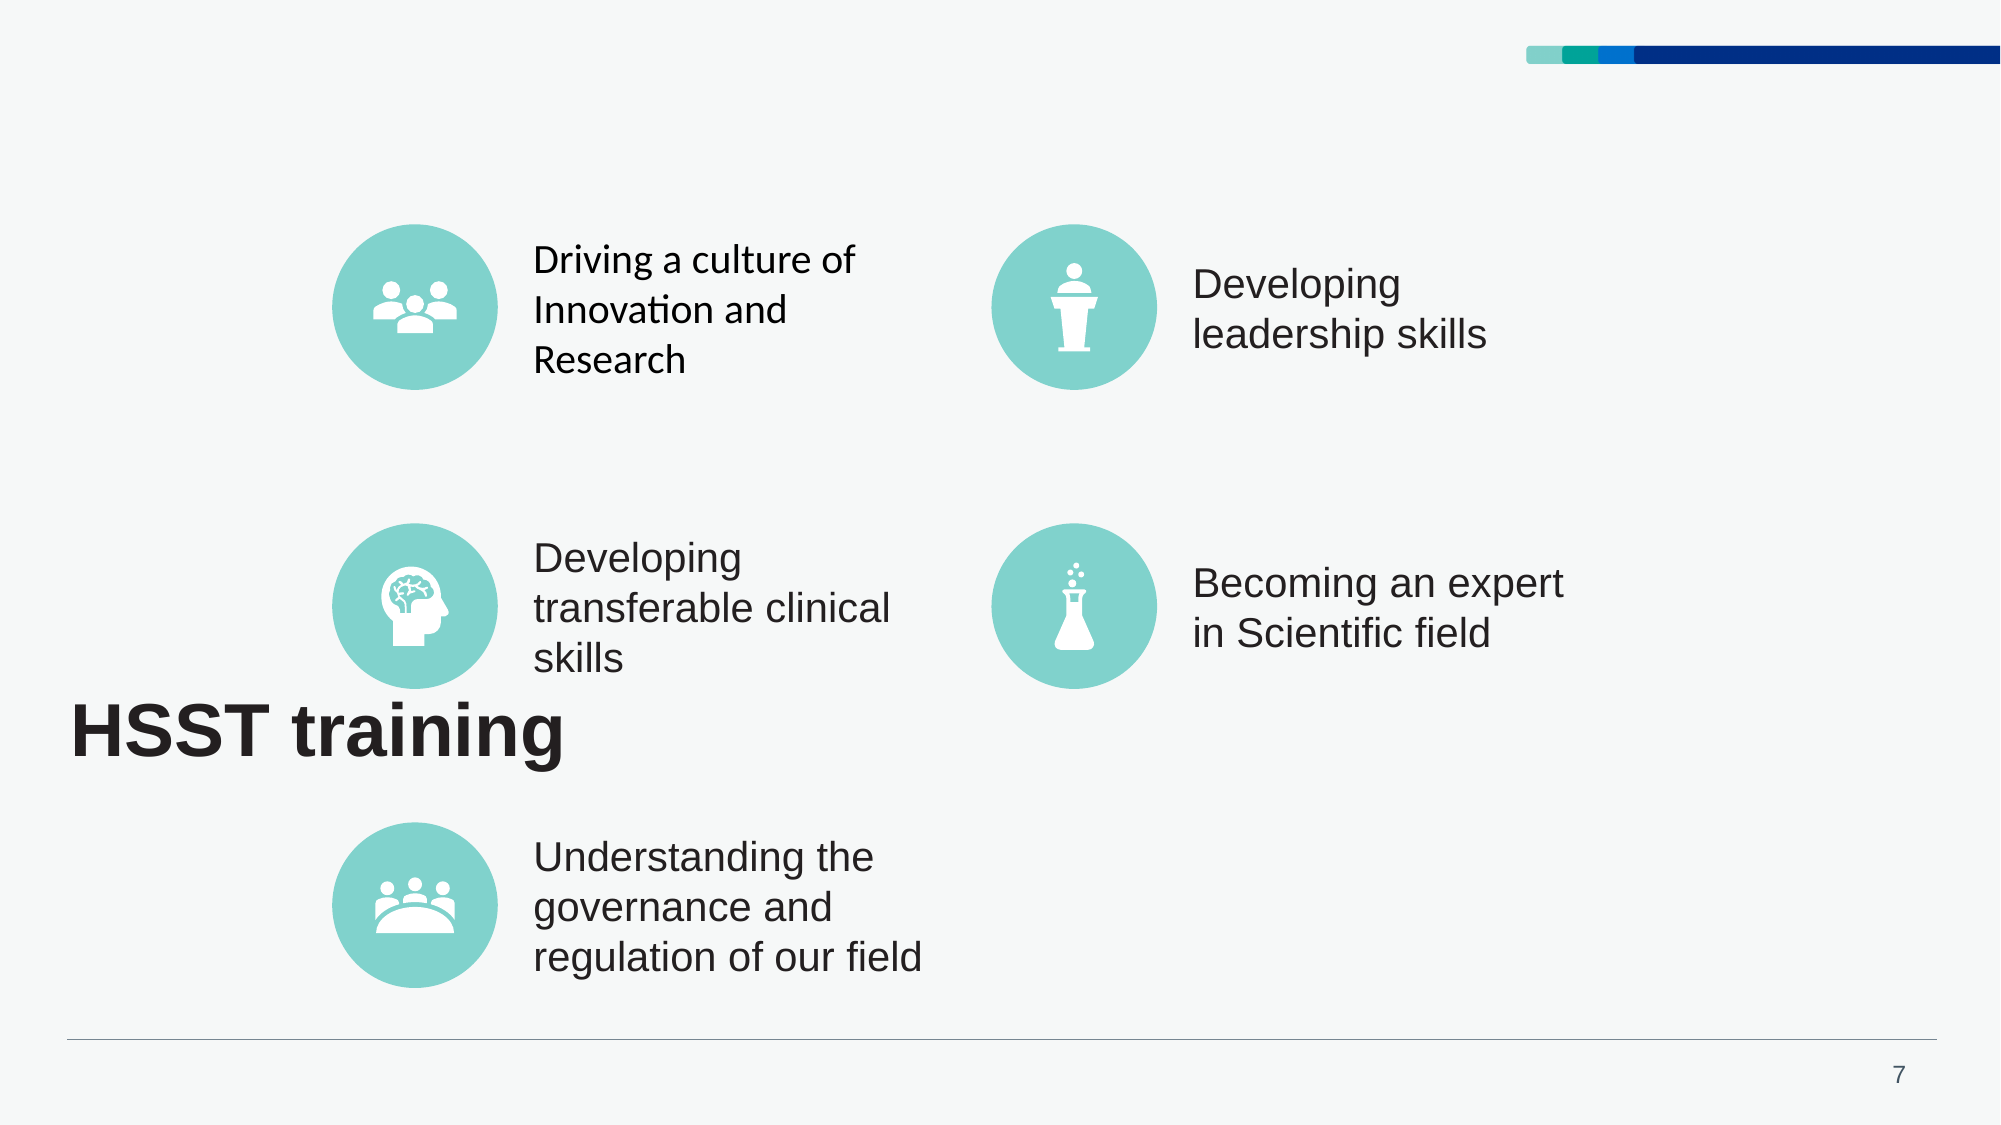

Driving a culture of Innovation and Research
Developing leadership skills
Developing transferable clinical skills
Becoming an expert in Scientific field
Understanding the governance and regulation of our field
# HSST training